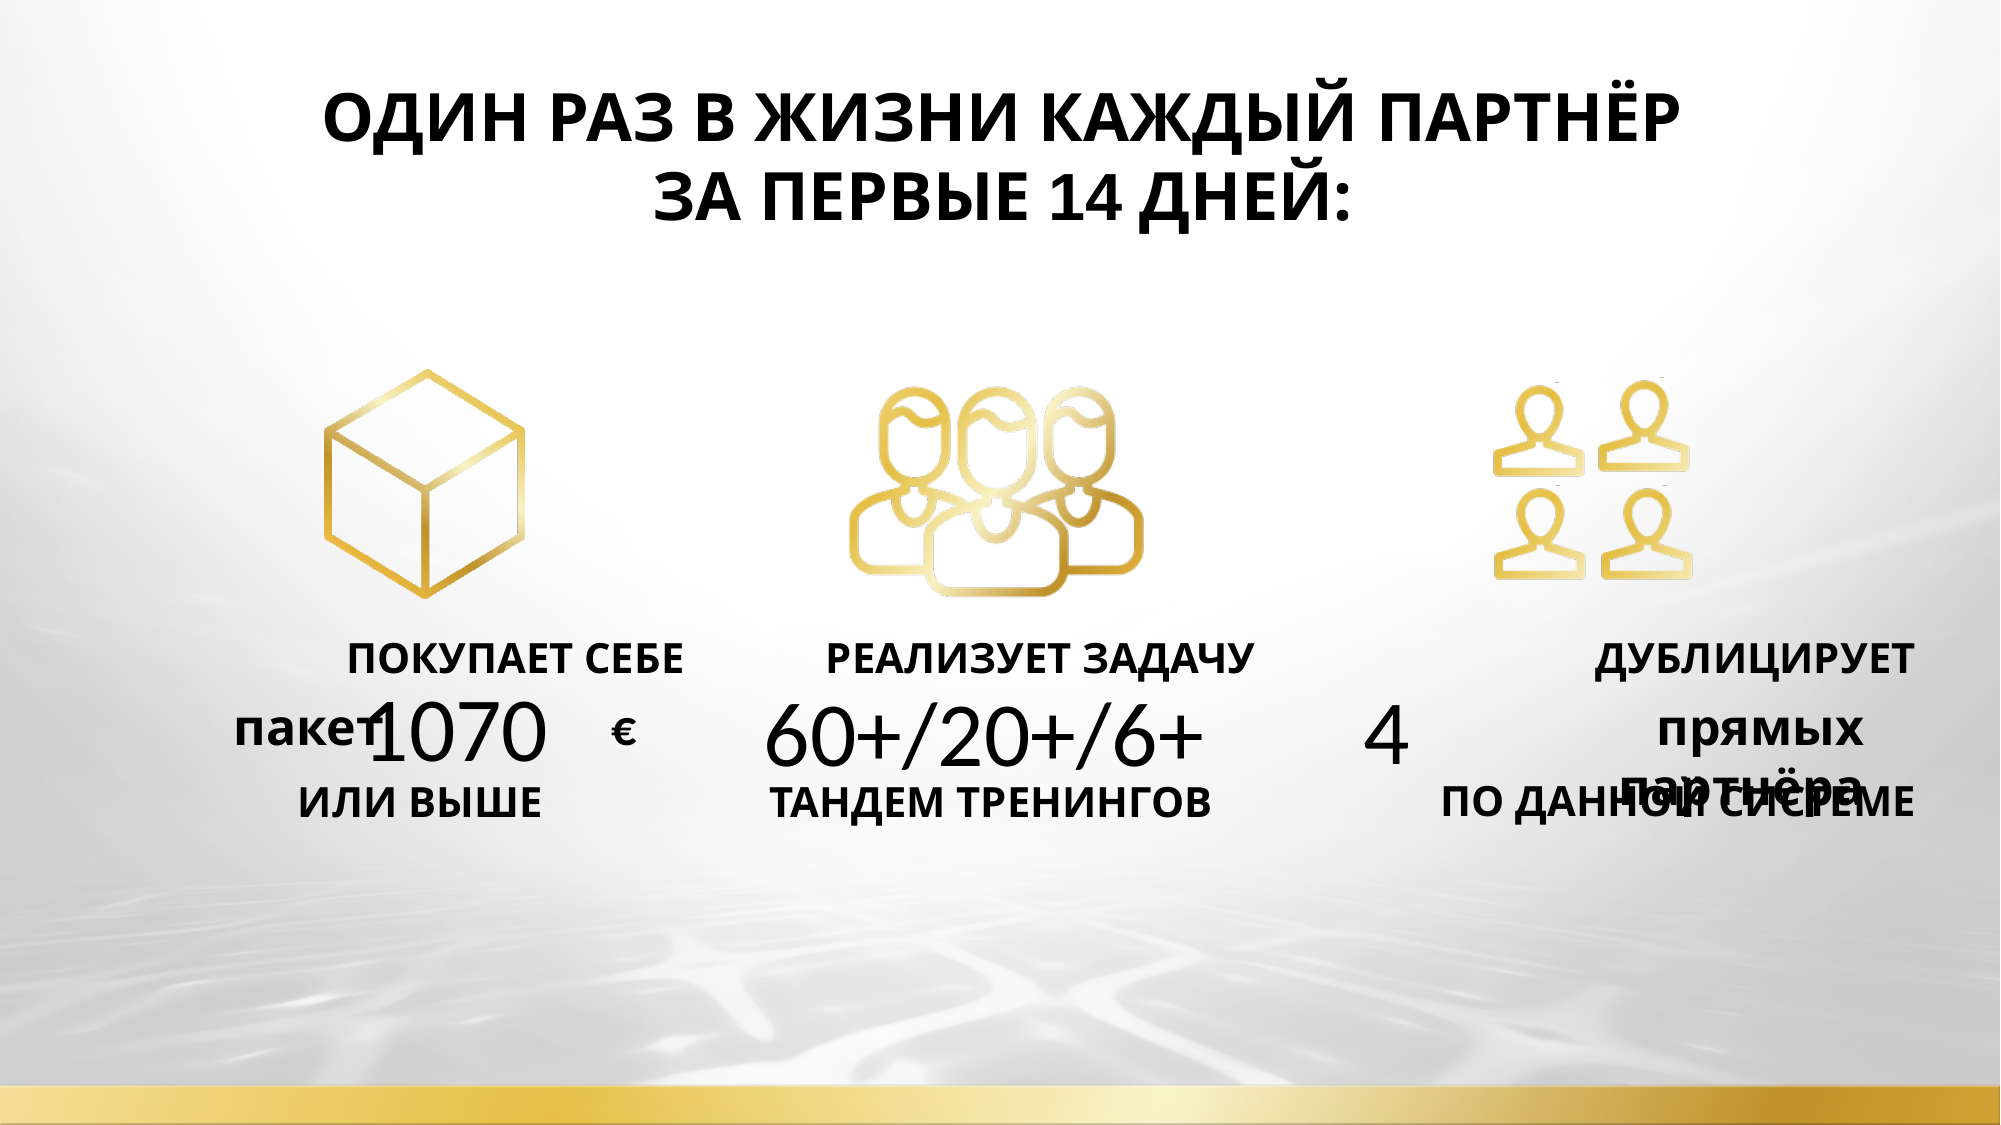

ОДИН РАЗ В ЖИЗНИ КАЖДЫЙ ПАРТНЁР
ЗА ПЕРВЫЕ 14 ДНЕЙ:
 ПОКУПАЕТ СЕБЕ
 РЕАЛИЗУЕТ ЗАДАЧУ
 ДУБЛИЦИРУЕТ
1070
4
60+/20+/6+
пакет
€
прямых партнёра
 ПО ДАННОЙ СИСТЕМЕ
ИЛИ ВЫШЕ
ТАНДЕМ ТРЕНИНГОВ